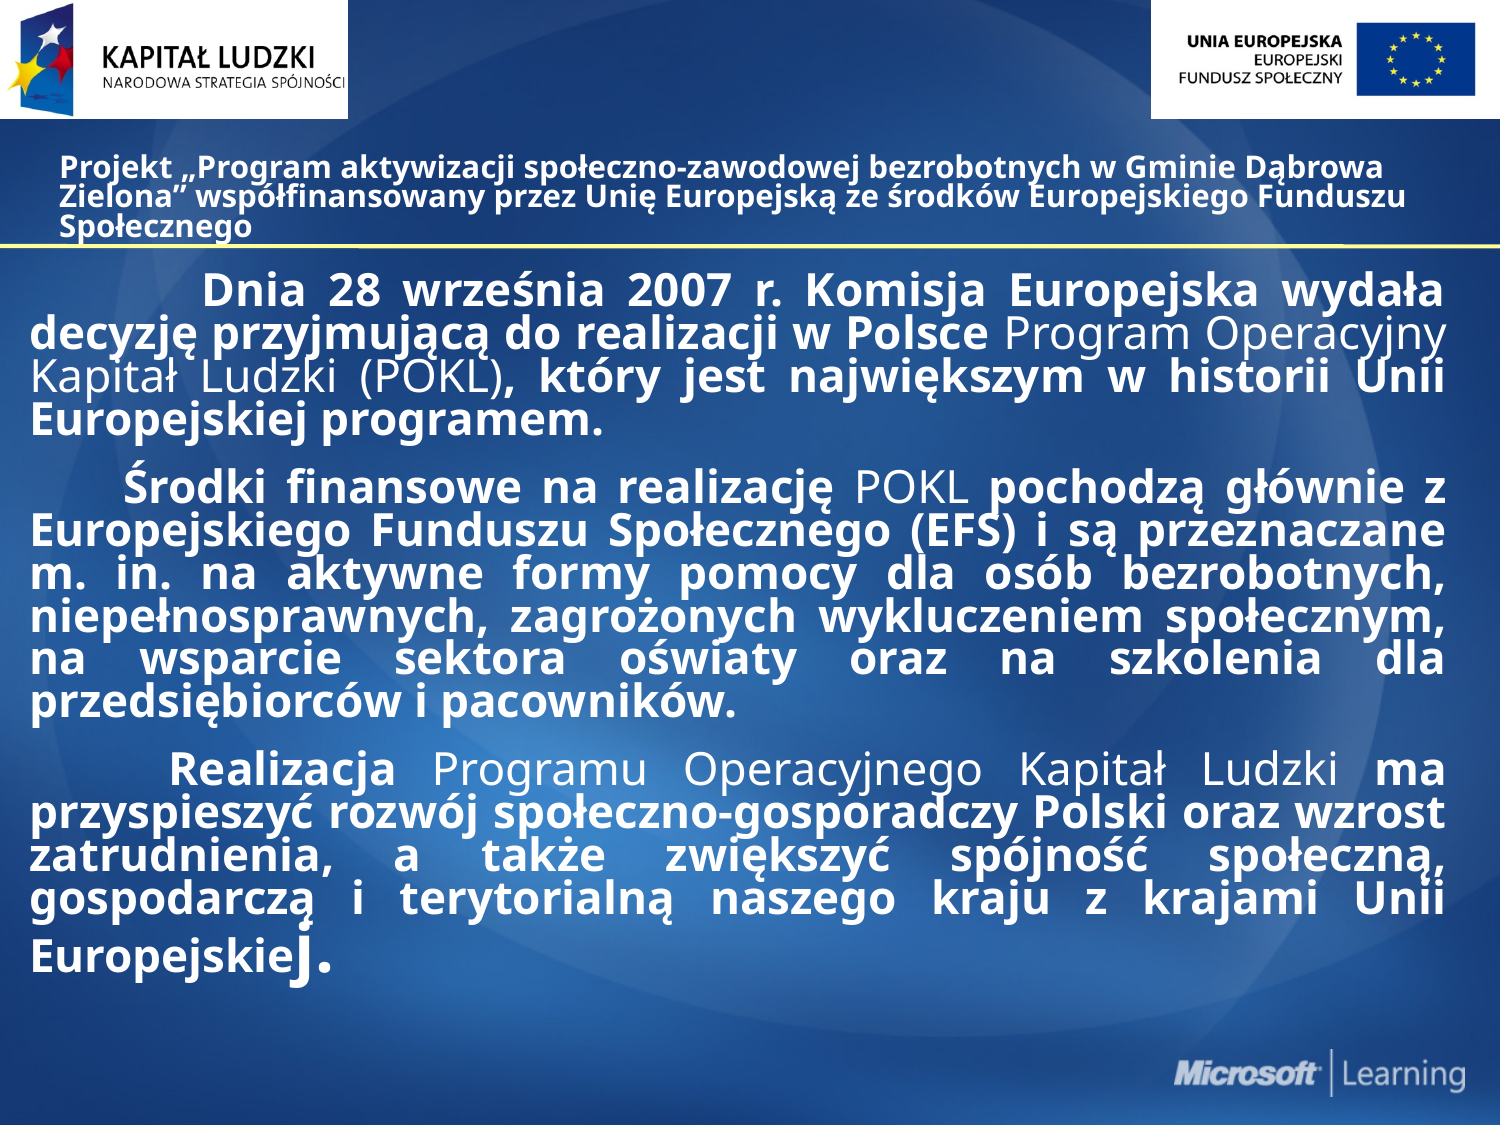

Projekt „Program aktywizacji społeczno-zawodowej bezrobotnych w Gminie Dąbrowa Zielona” współfinansowany przez Unię Europejską ze środków Europejskiego Funduszu Społecznego
 Dnia 28 września 2007 r. Komisja Europejska wydała decyzję przyjmującą do realizacji w Polsce Program Operacyjny Kapitał Ludzki (POKL), który jest największym w historii Unii Europejskiej programem.
 Środki finansowe na realizację POKL pochodzą głównie z Europejskiego Funduszu Społecznego (EFS) i są przeznaczane m. in. na aktywne formy pomocy dla osób bezrobotnych, niepełnosprawnych, zagrożonych wykluczeniem społecznym, na wsparcie sektora oświaty oraz na szkolenia dla przedsiębiorców i pacowników.
 Realizacja Programu Operacyjnego Kapitał Ludzki ma przyspieszyć rozwój społeczno-gosporadczy Polski oraz wzrost zatrudnienia, a także zwiększyć spójność społeczną, gospodarczą i terytorialną naszego kraju z krajami Unii Europejskiej.